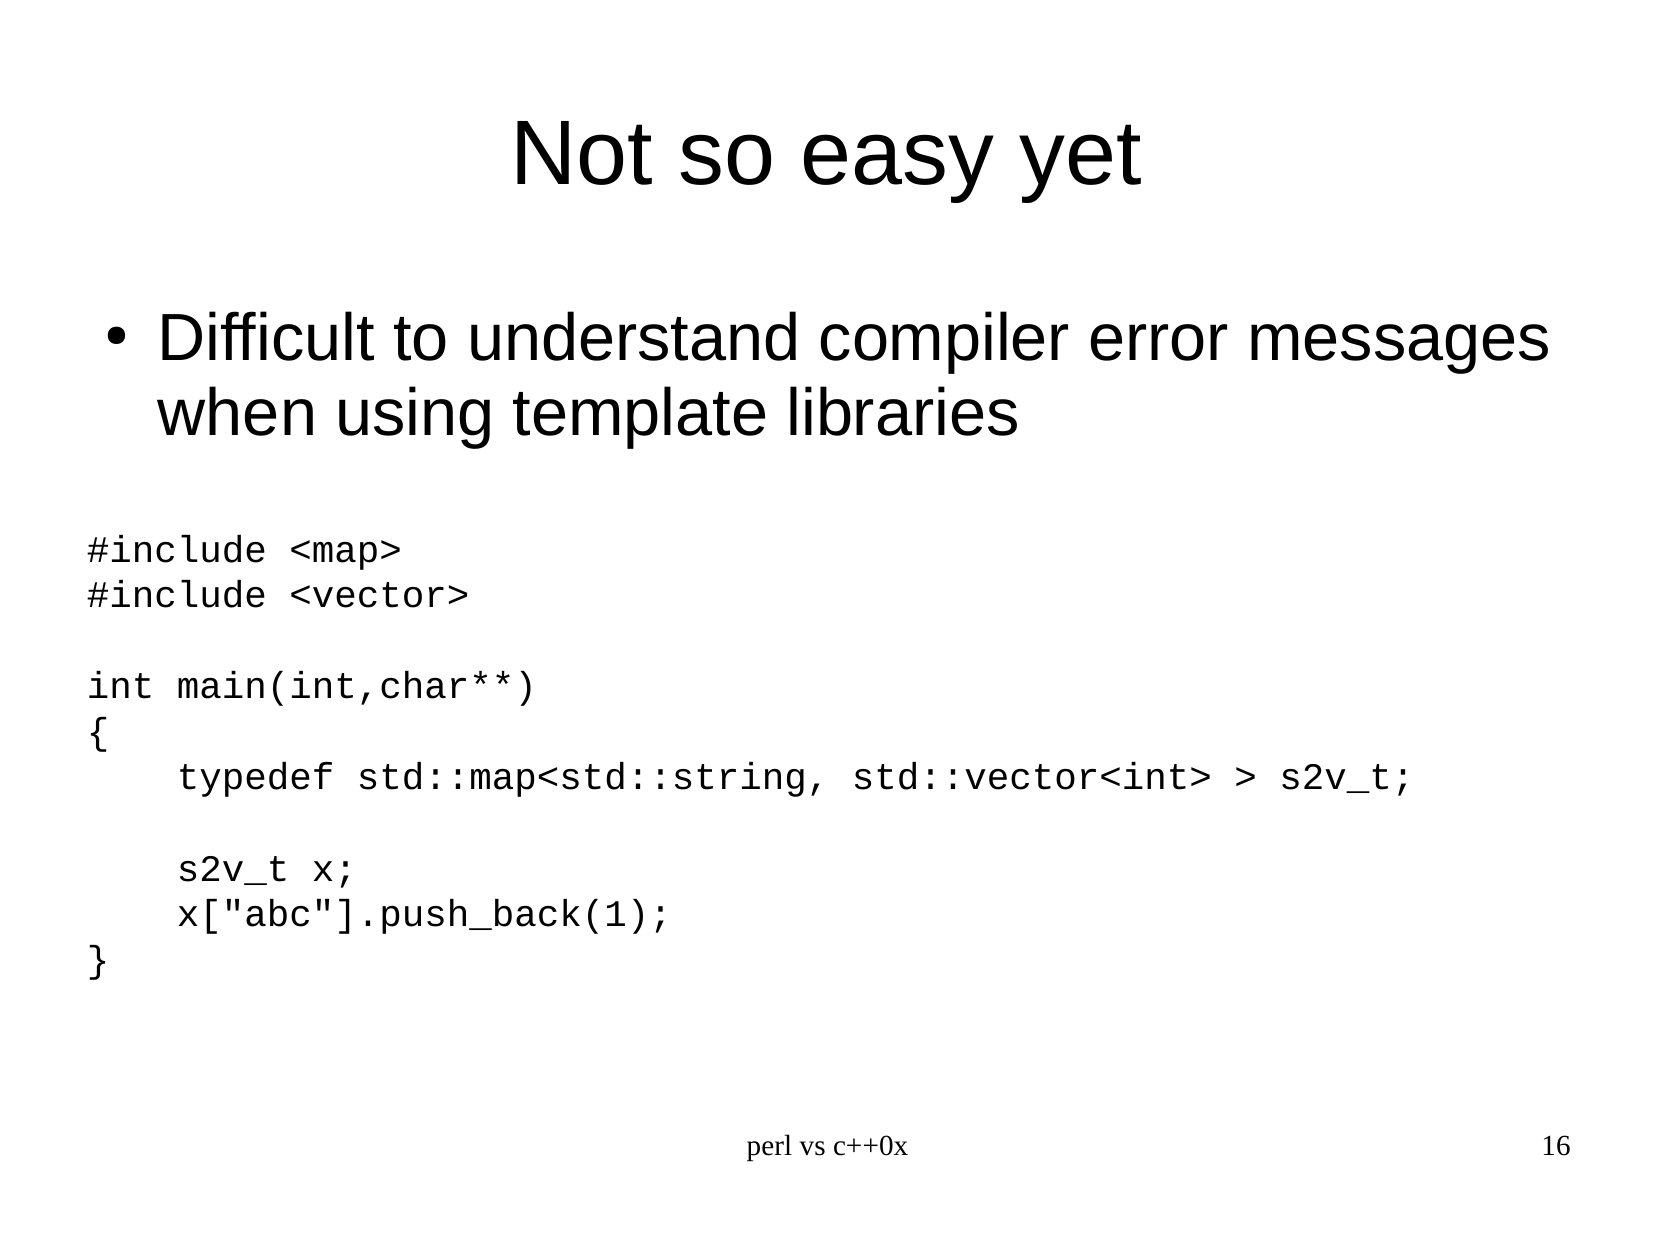

# Not so easy yet
Difficult to understand compiler error messages when using template libraries
#include <map>
#include <vector>
int main(int,char**)
{
 typedef std::map<std::string, std::vector<int> > s2v_t;
 s2v_t x;
 x["abc"].push_back(1);
}
perl vs c++0x
16